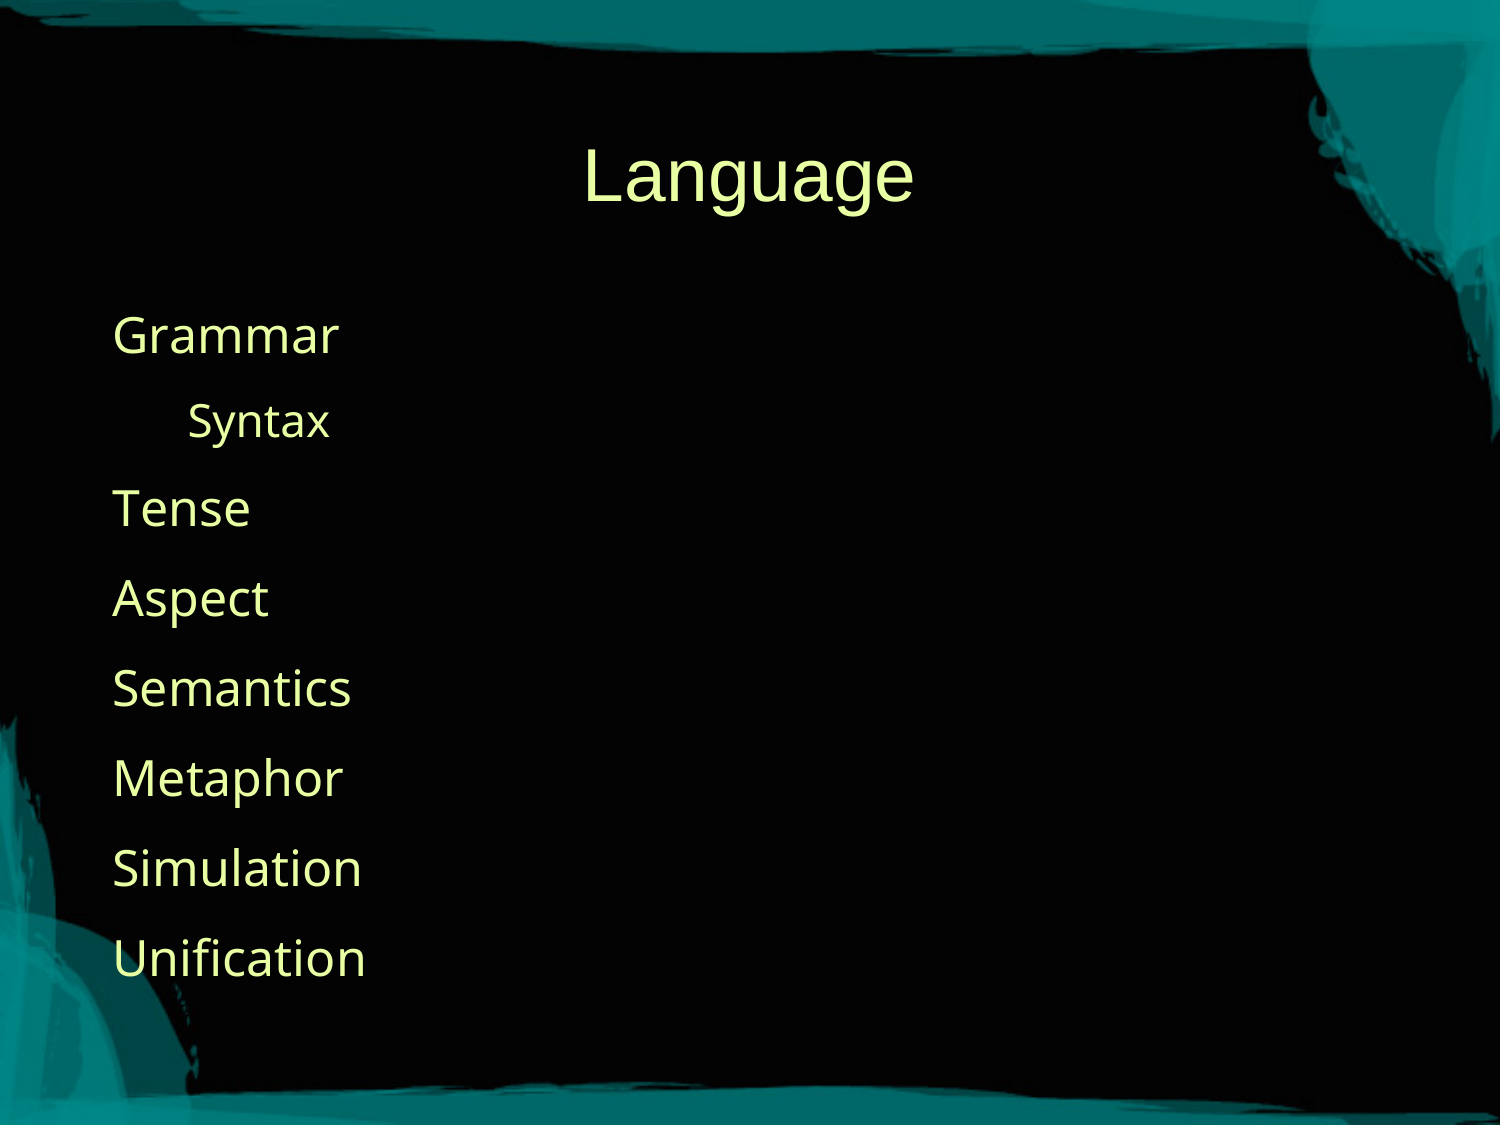

# Language
Grammar
Syntax
Tense
Aspect
Semantics
Metaphor
Simulation
Unification